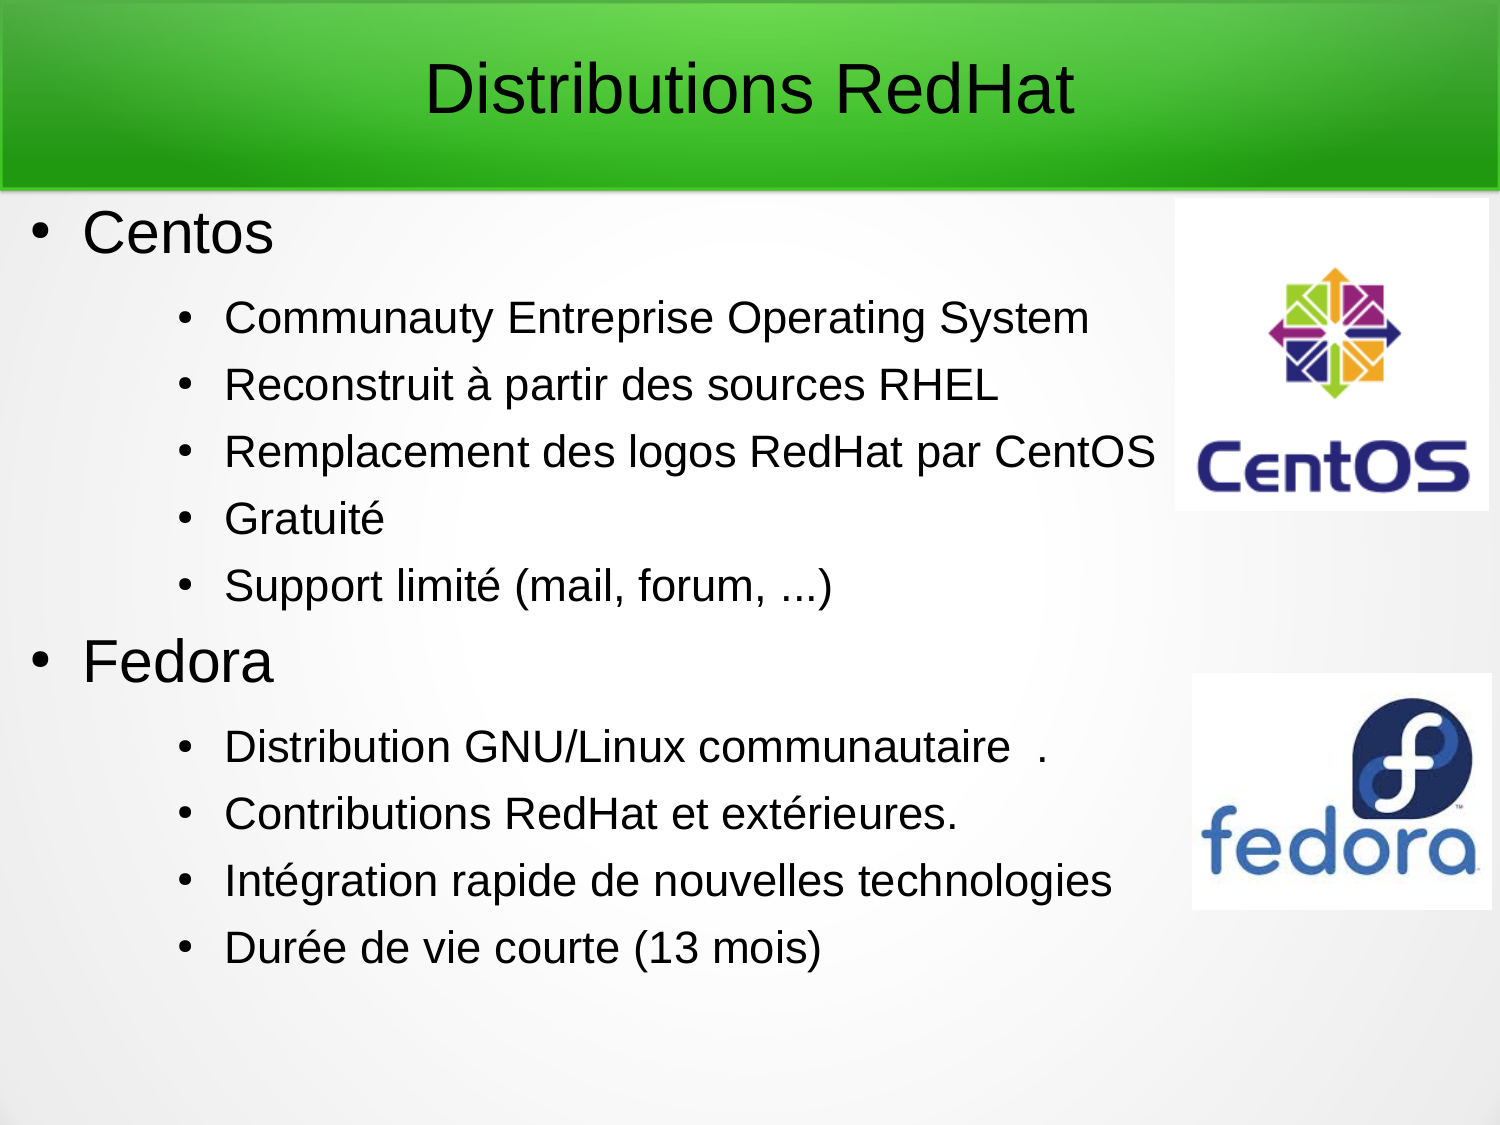

# Distributions RedHat
Centos
Communauty Entreprise Operating System
Reconstruit à partir des sources RHEL
Remplacement des logos RedHat par CentOS
Gratuité
Support limité (mail, forum, ...)
Fedora
Distribution GNU/Linux communautaire	.
Contributions RedHat et extérieures.
Intégration rapide de nouvelles technologies
Durée de vie courte (13 mois)